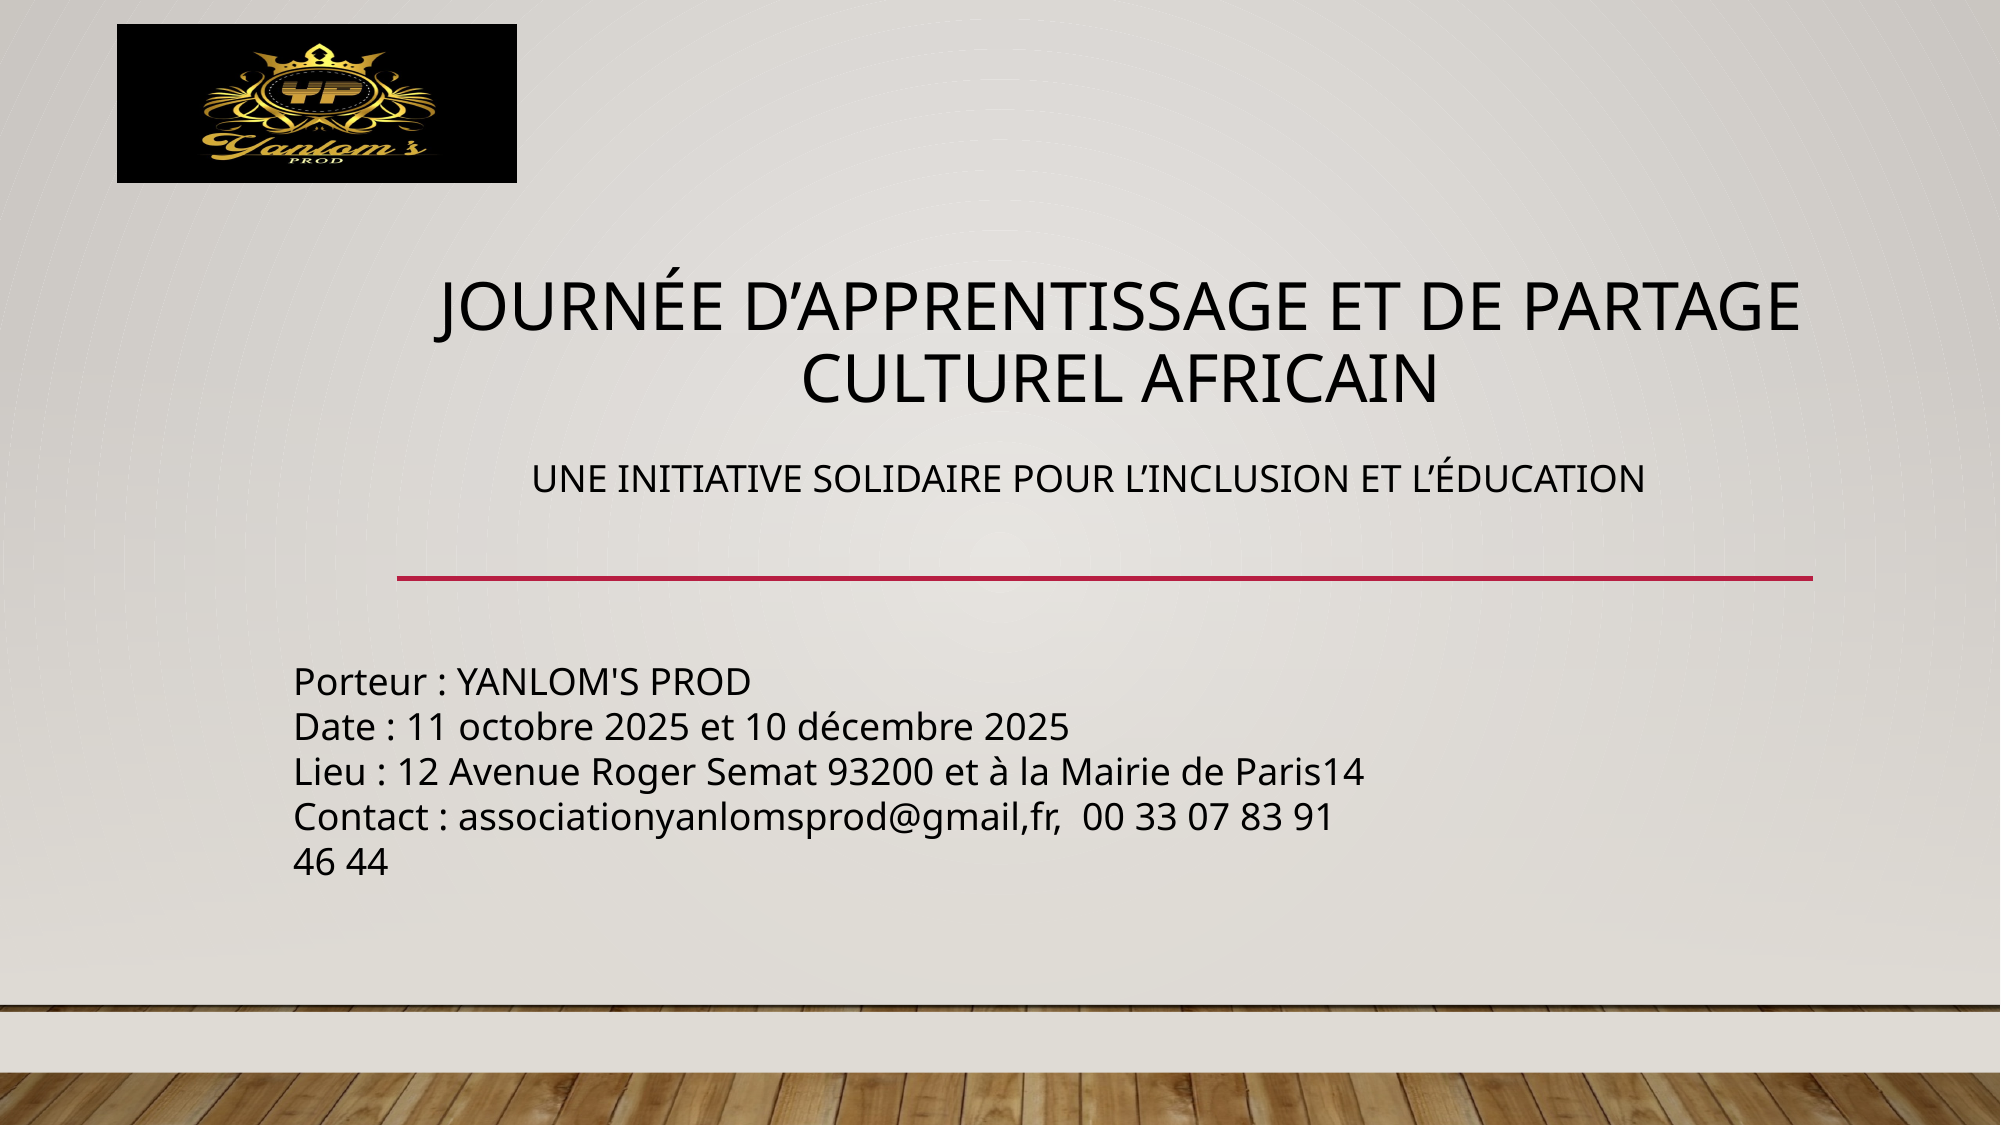

# Journée d’Apprentissage et de Partage Culturel Africain
Une initiative solidaire pour l’inclusion et l’éducation
Porteur : YANLOM'S PROD
Date : 11 octobre 2025 et 10 décembre 2025
Lieu : 12 Avenue Roger Semat 93200 et à la Mairie de Paris14
Contact : associationyanlomsprod@gmail,fr, 00 33 07 83 91 46 44